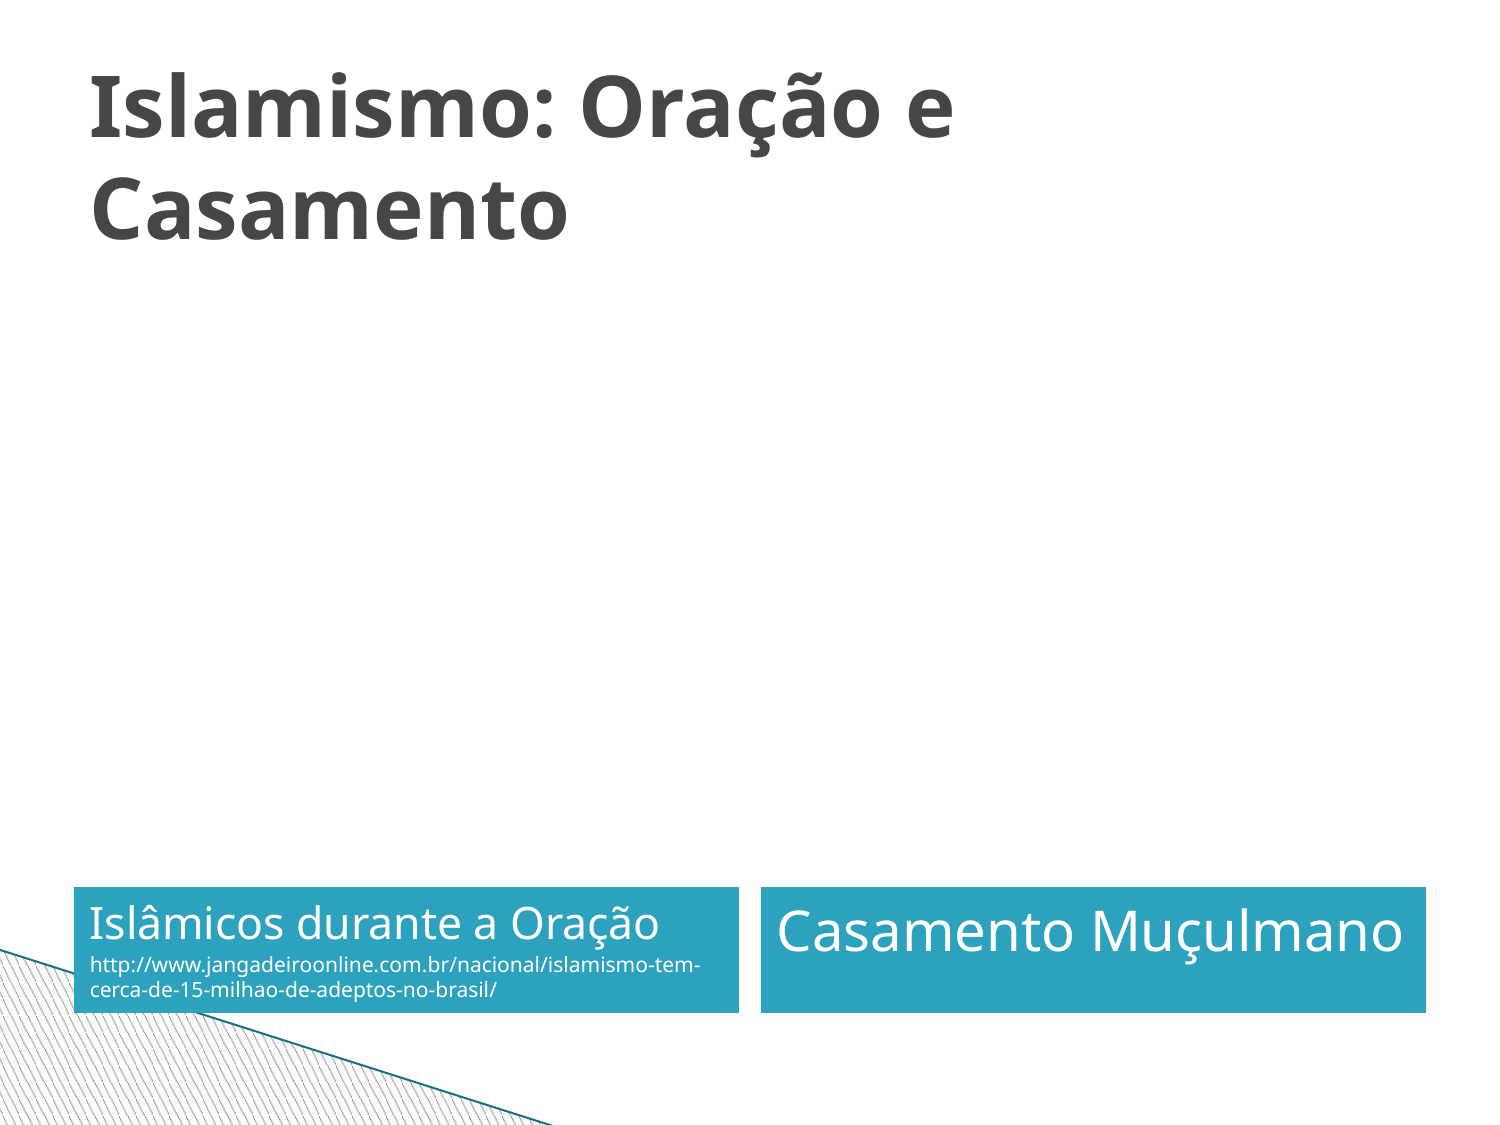

# Islamismo: Oração e Casamento
Islâmicos durante a Oração
http://www.jangadeiroonline.com.br/nacional/islamismo-tem-cerca-de-15-milhao-de-adeptos-no-brasil/
Casamento Muçulmano